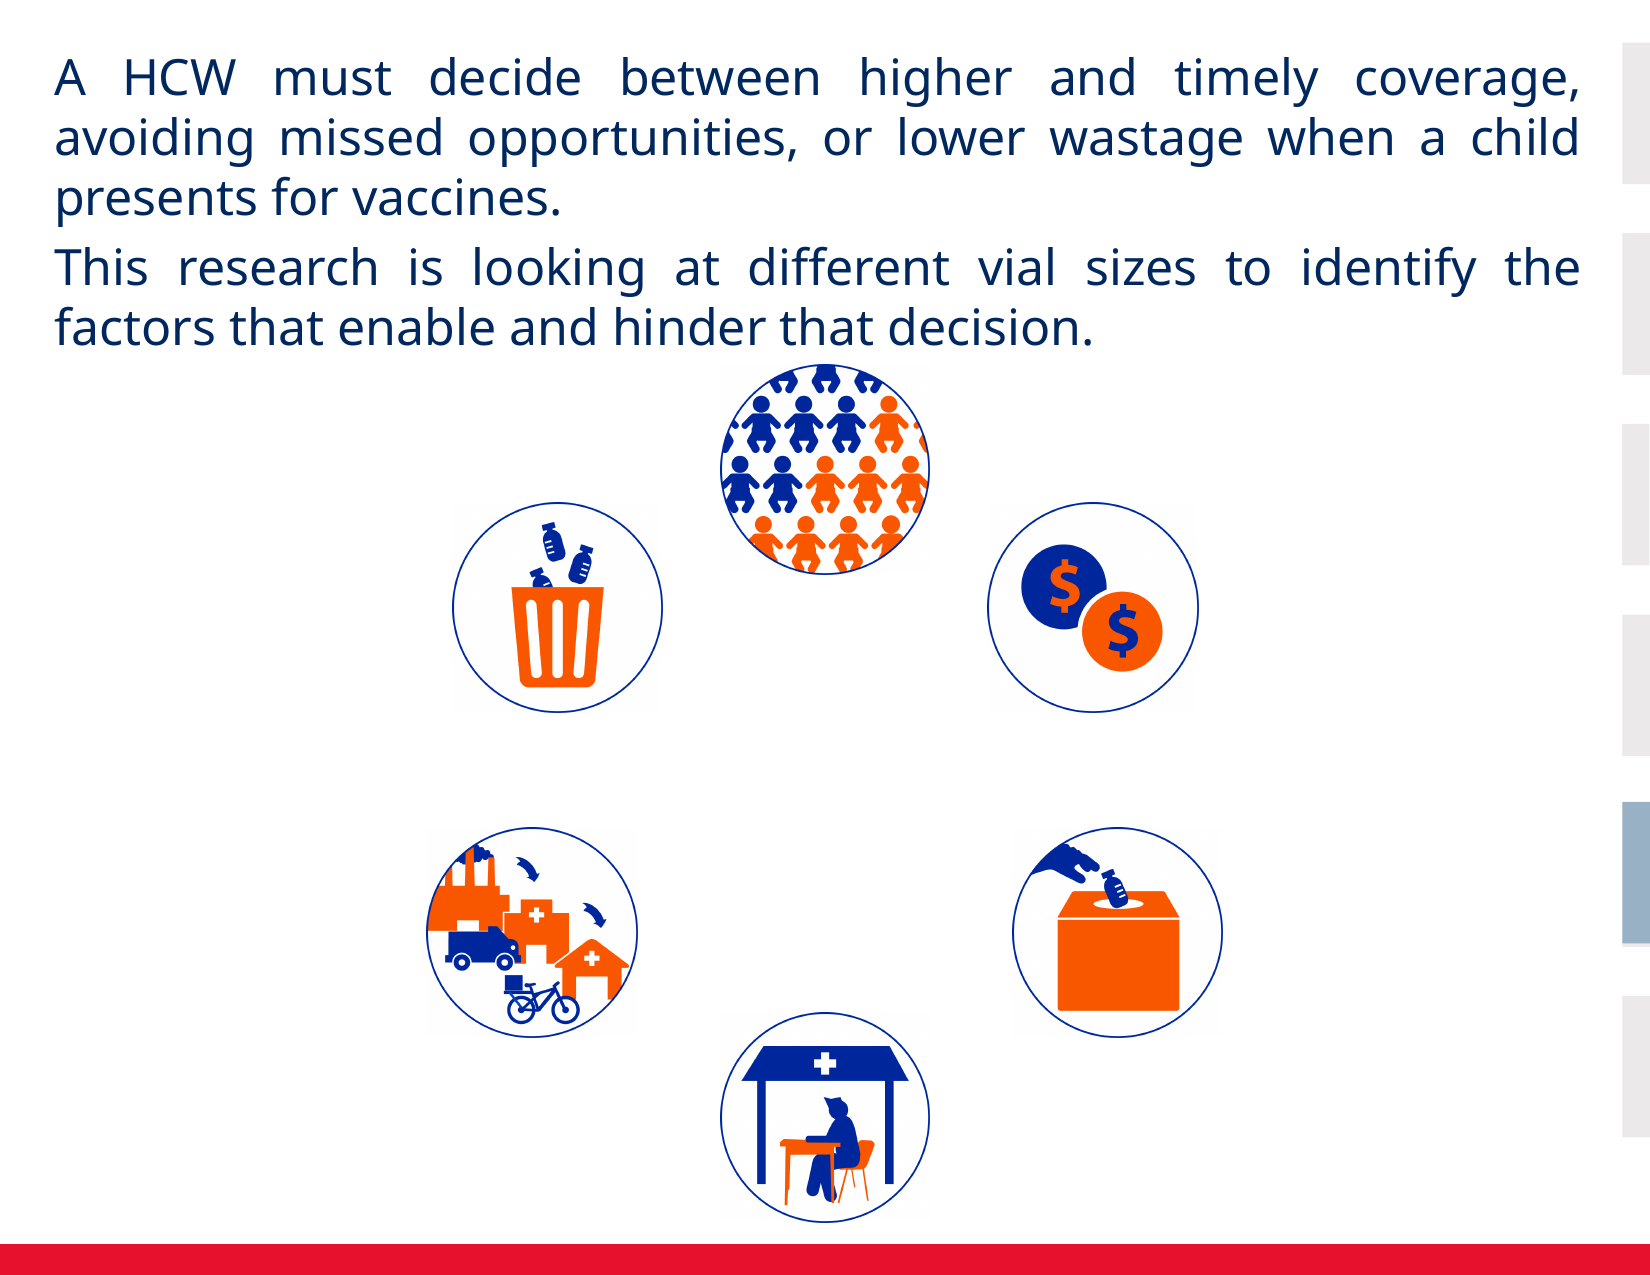

# A HCW must decide between higher and timely coverage, avoiding missed opportunities, or lower wastage when a child presents for vaccines.
This research is looking at different vial sizes to identify the factors that enable and hinder that decision.